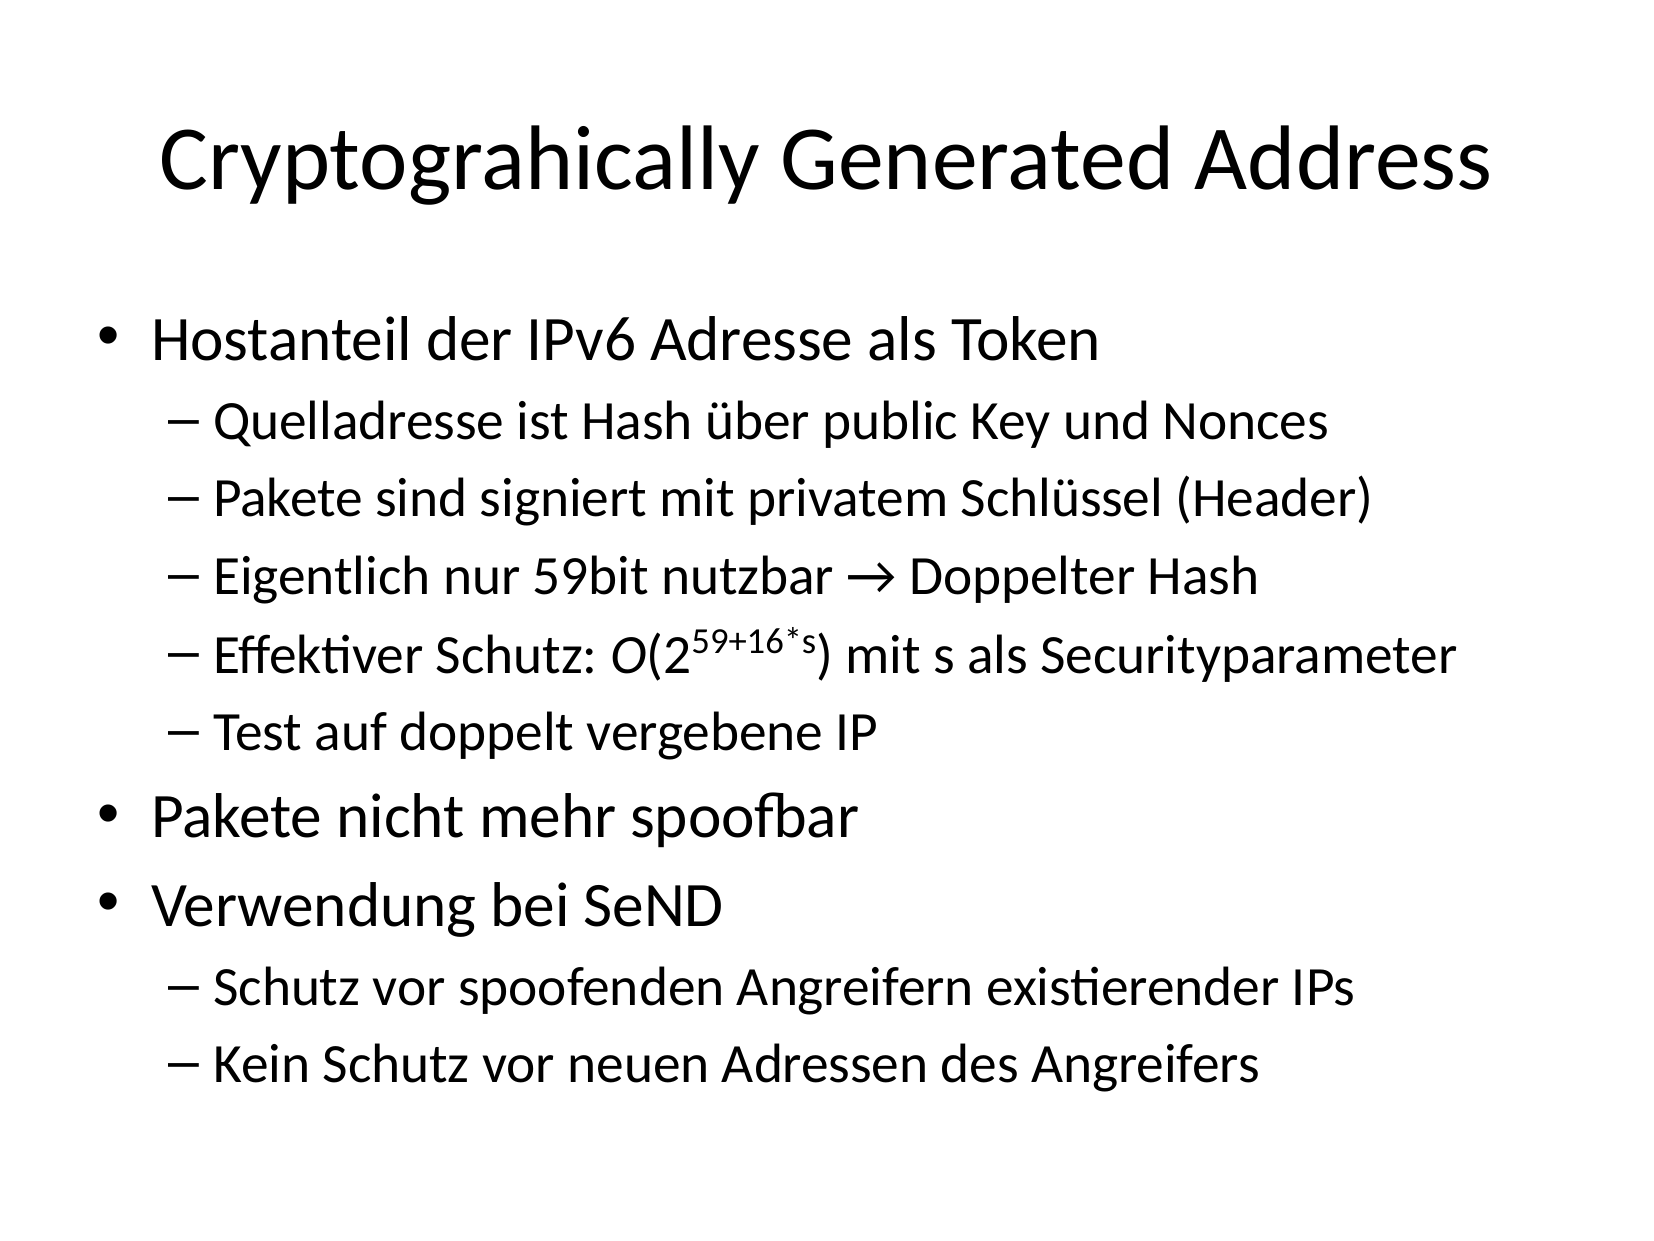

# Cryptograhically Generated Address
Hostanteil der IPv6 Adresse als Token
Quelladresse ist Hash über public Key und Nonces
Pakete sind signiert mit privatem Schlüssel (Header)
Eigentlich nur 59bit nutzbar → Doppelter Hash
Effektiver Schutz: O(259+16*s) mit s als Securityparameter
Test auf doppelt vergebene IP
Pakete nicht mehr spoofbar
Verwendung bei SeND
Schutz vor spoofenden Angreifern existierender IPs
Kein Schutz vor neuen Adressen des Angreifers